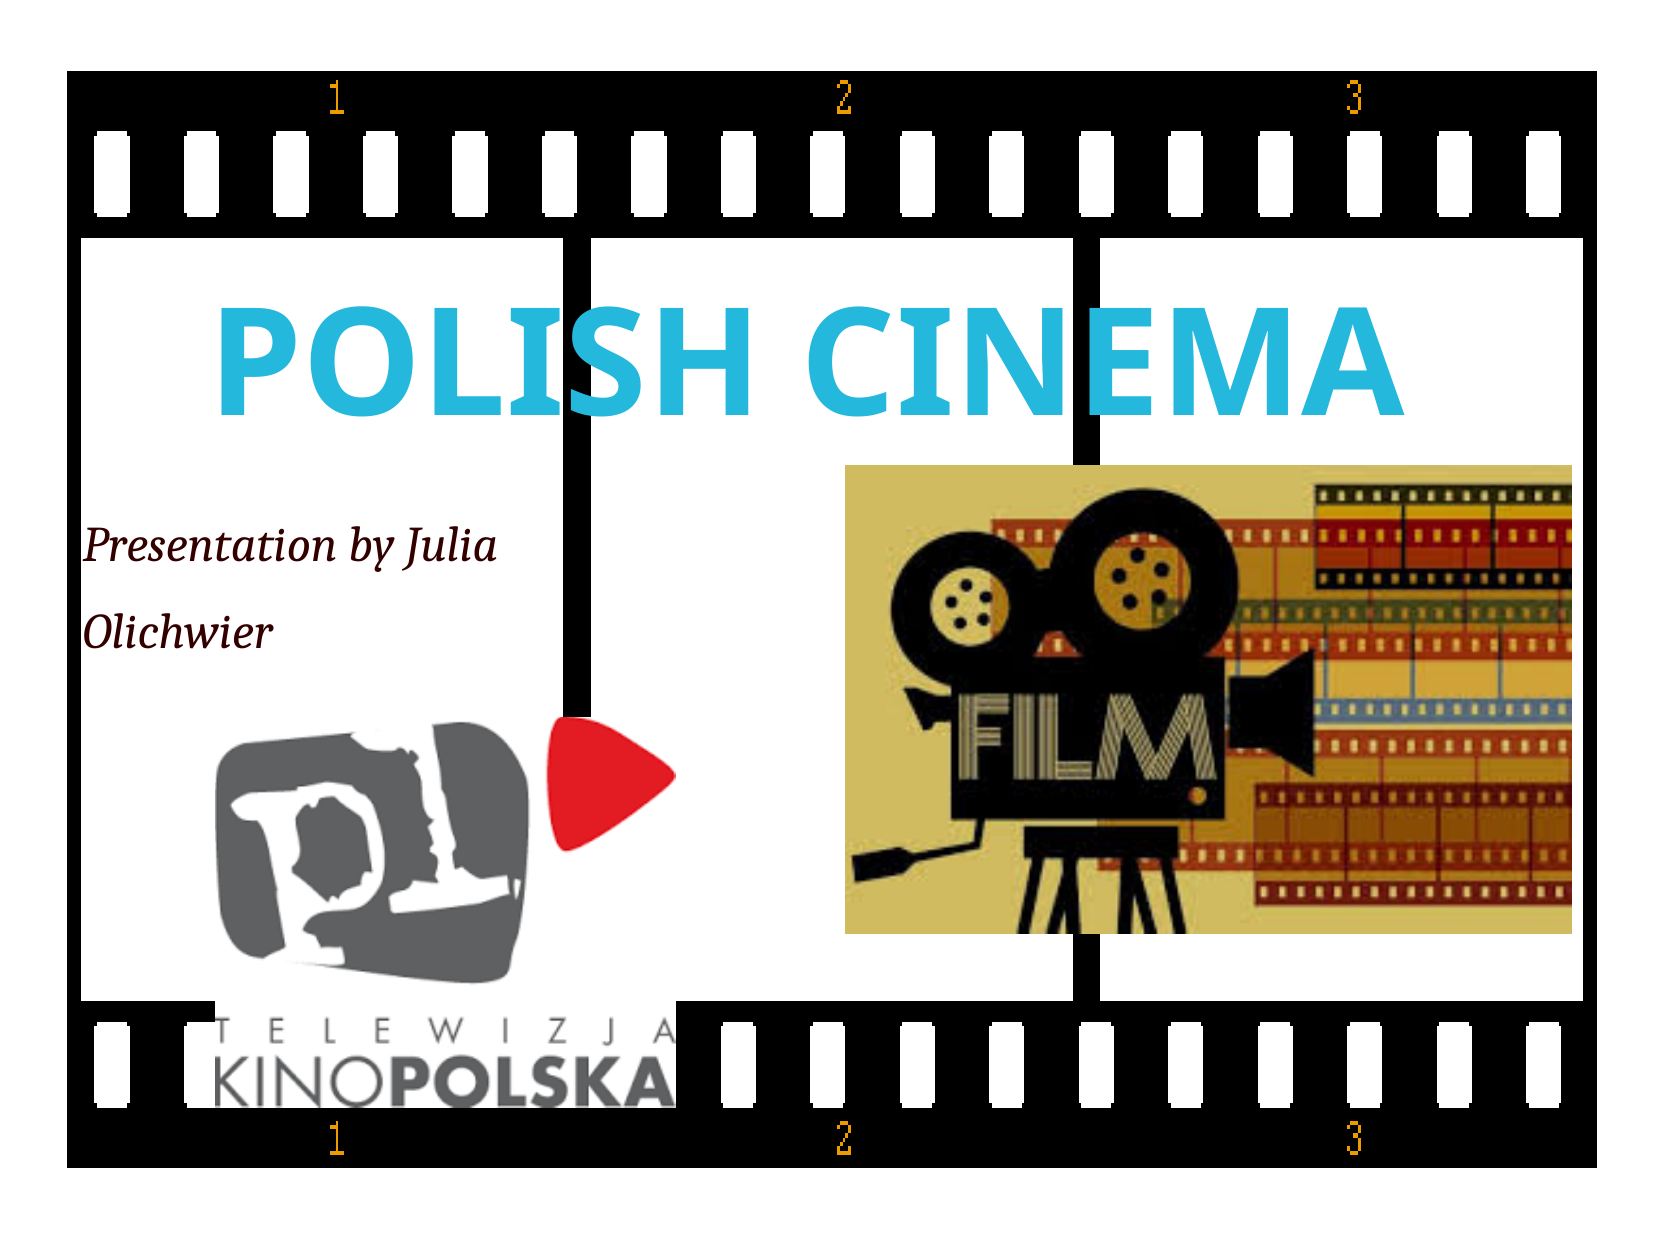

# POLISH CINEMA
 Presentation by Julia
Olichwier